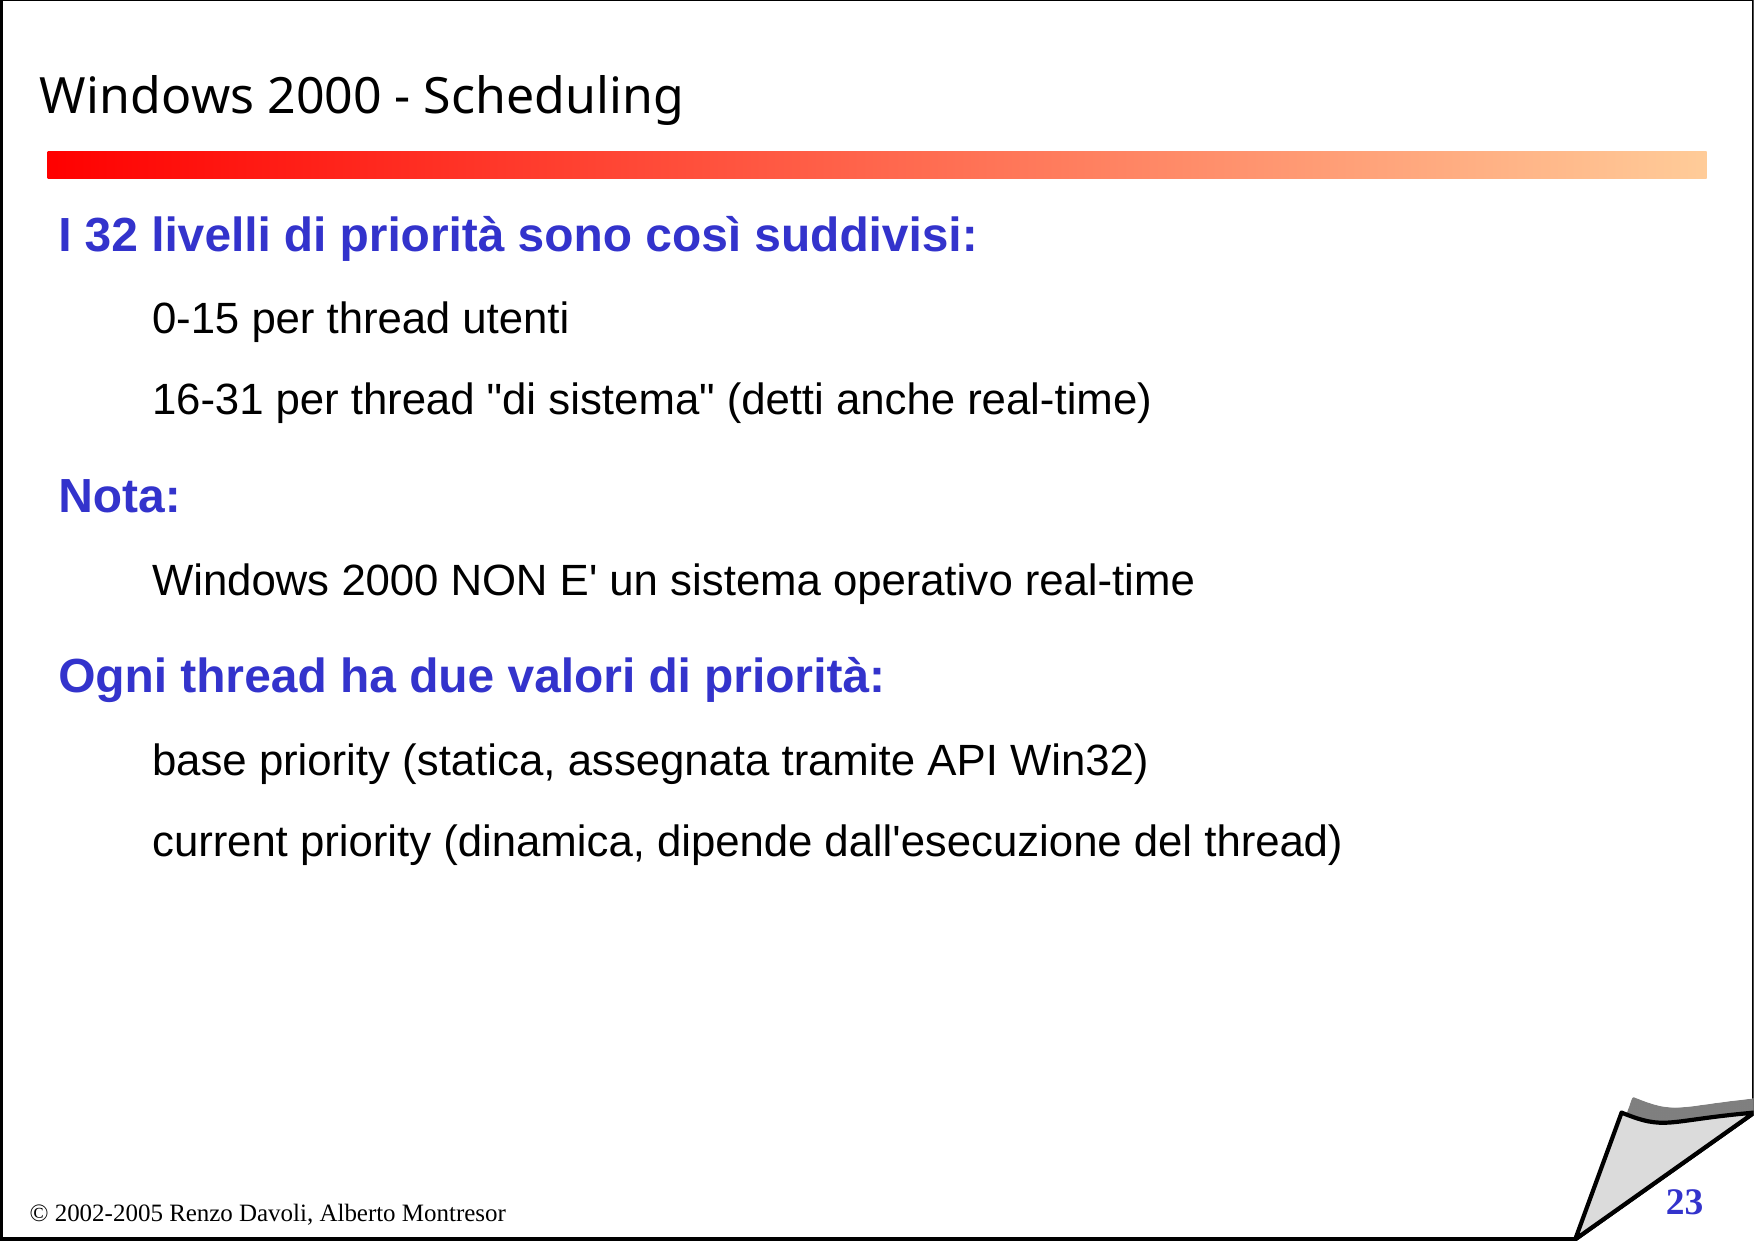

# Windows 2000 - Scheduling
I 32 livelli di priorità sono così suddivisi:
0-15 per thread utenti
16-31 per thread "di sistema" (detti anche real-time)
Nota:
Windows 2000 NON E' un sistema operativo real-time
Ogni thread ha due valori di priorità:
base priority (statica, assegnata tramite API Win32)
current priority (dinamica, dipende dall'esecuzione del thread)